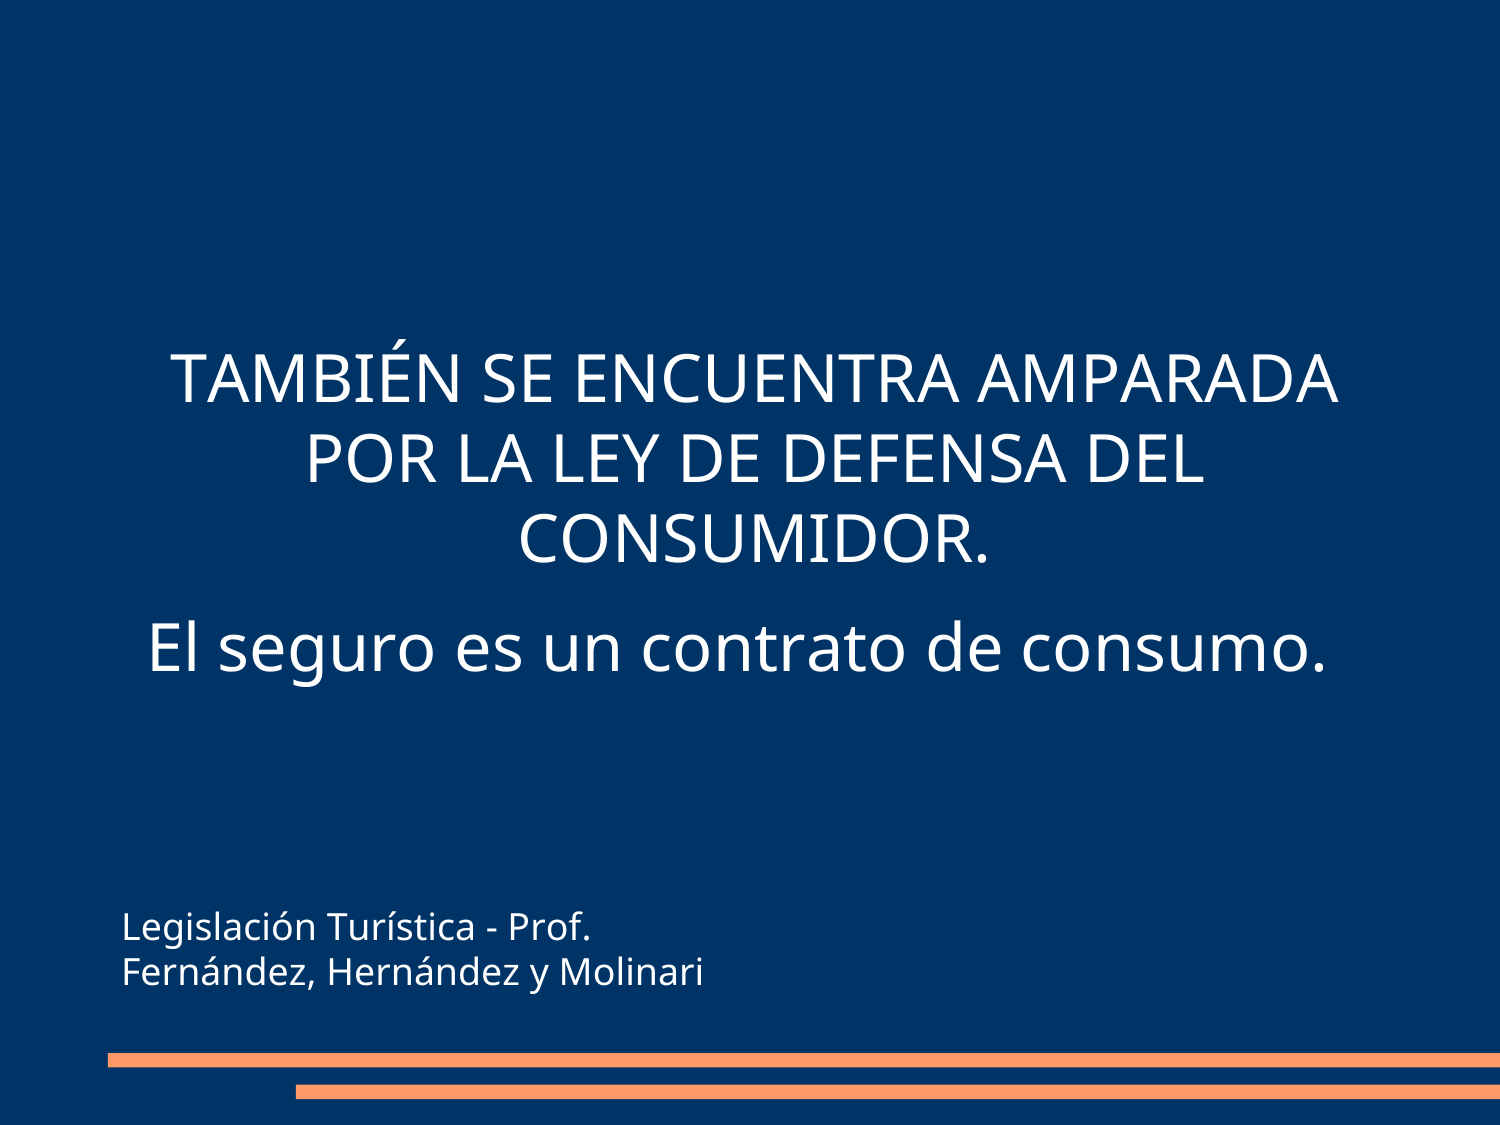

# TAMBIÉN SE ENCUENTRA AMPARADA POR LA LEY DE DEFENSA DEL CONSUMIDOR.
El seguro es un contrato de consumo.
Legislación Turística - Prof. Fernández, Hernández y Molinari